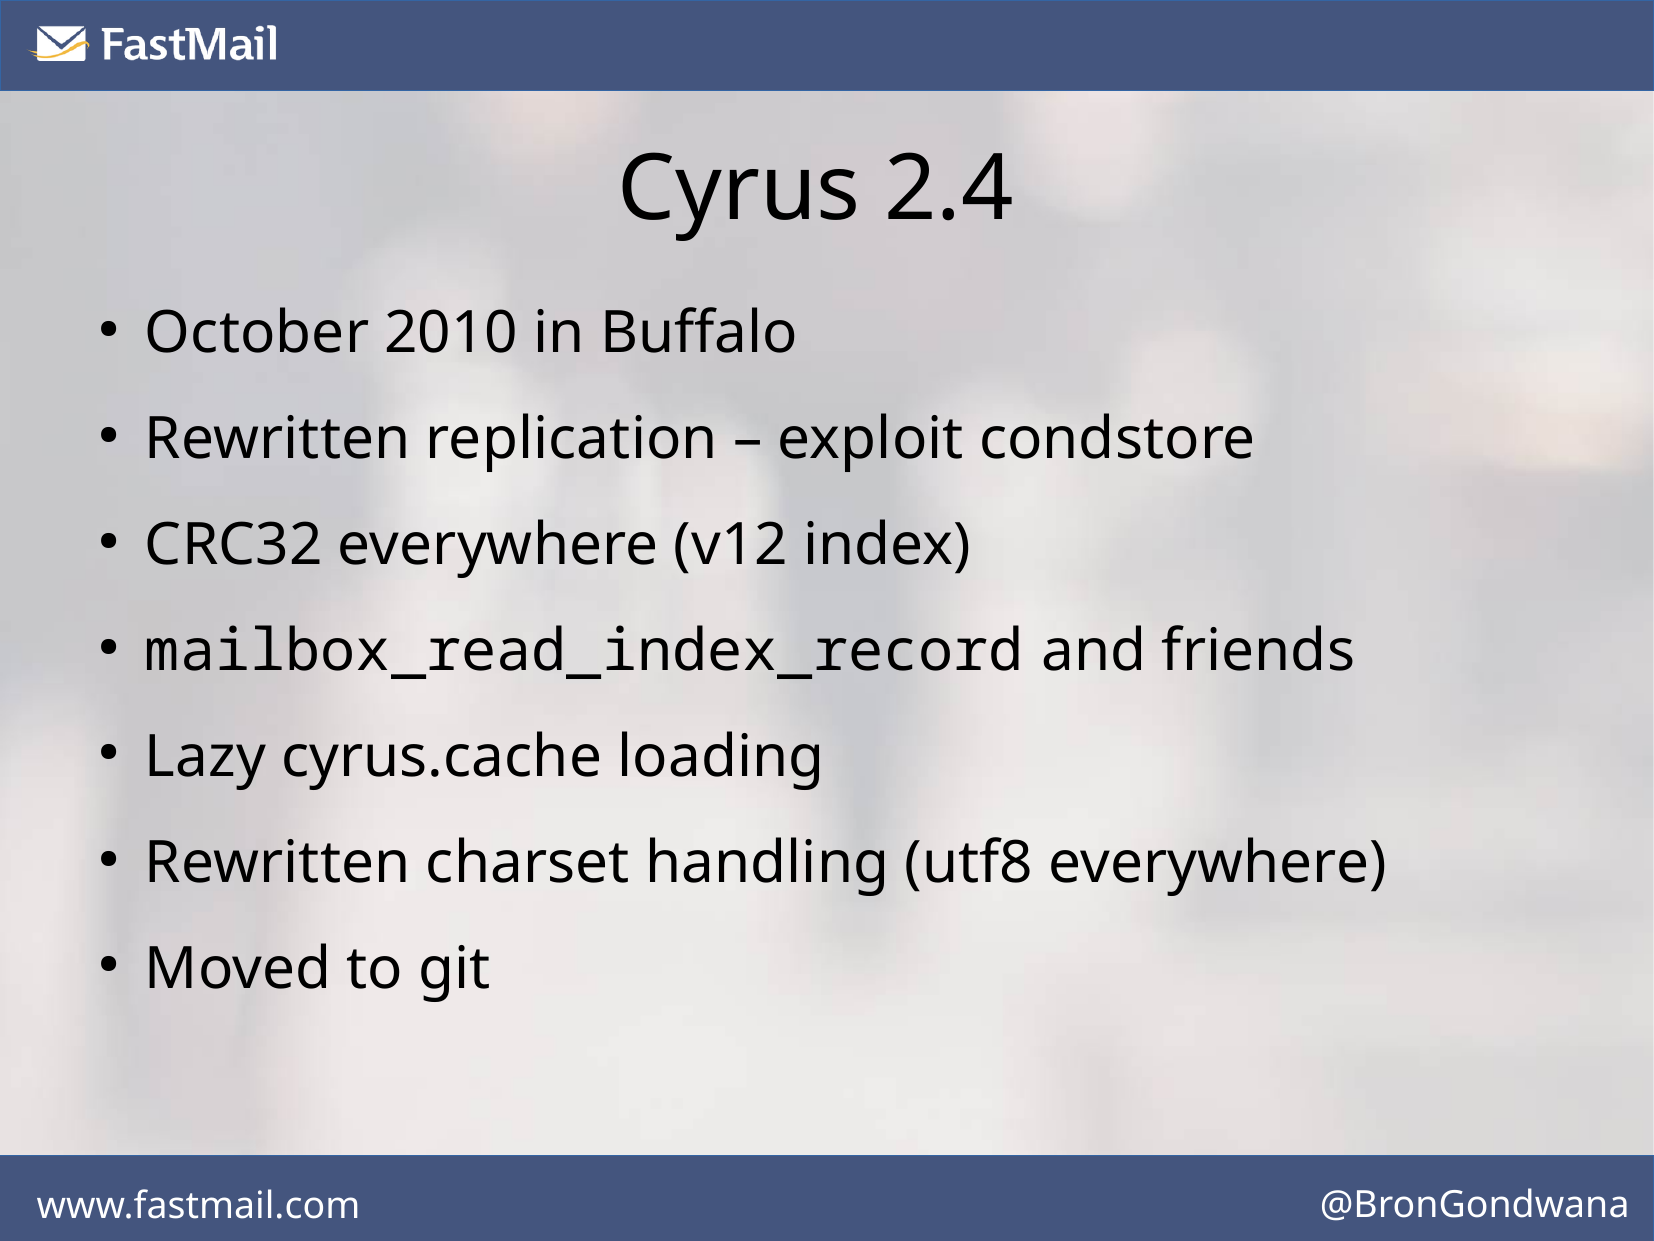

# Cyrus 2.4
October 2010 in Buffalo
Rewritten replication – exploit condstore
CRC32 everywhere (v12 index)
mailbox_read_index_record and friends
Lazy cyrus.cache loading
Rewritten charset handling (utf8 everywhere)
Moved to git